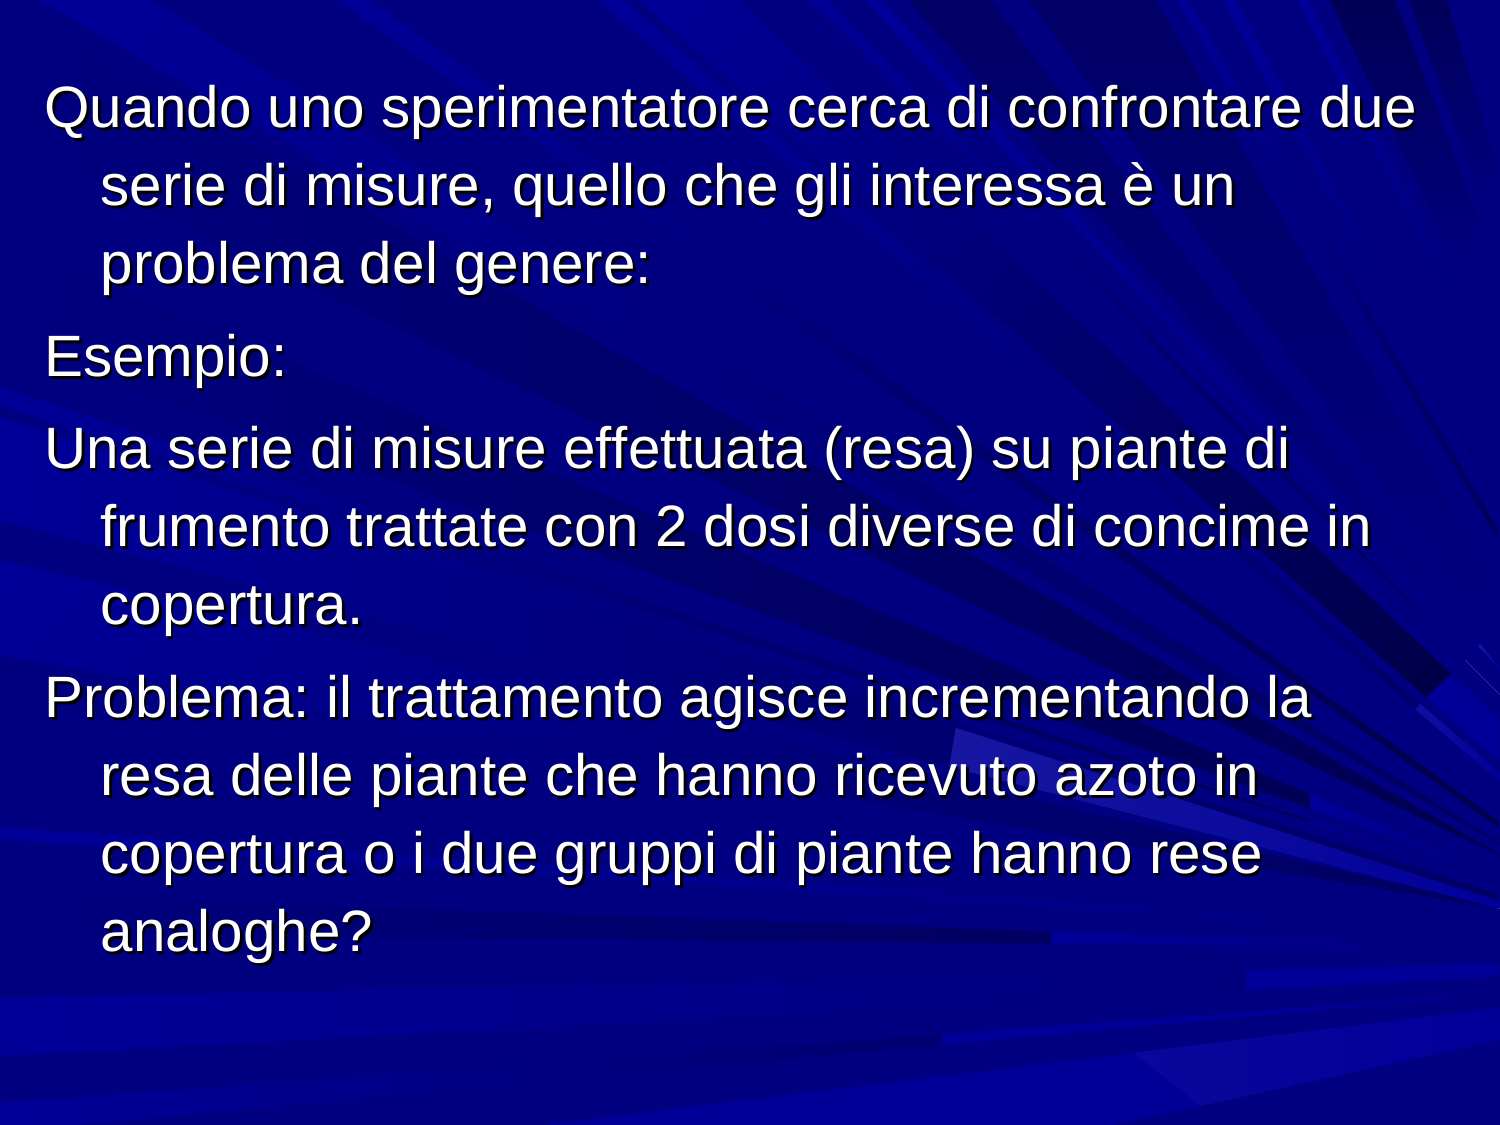

# Quando uno sperimentatore cerca di confrontare due serie di misure, quello che gli interessa è un problema del genere:
Esempio:
Una serie di misure effettuata (resa) su piante di frumento trattate con 2 dosi diverse di concime in copertura.
Problema: il trattamento agisce incrementando la resa delle piante che hanno ricevuto azoto in copertura o i due gruppi di piante hanno rese analoghe?